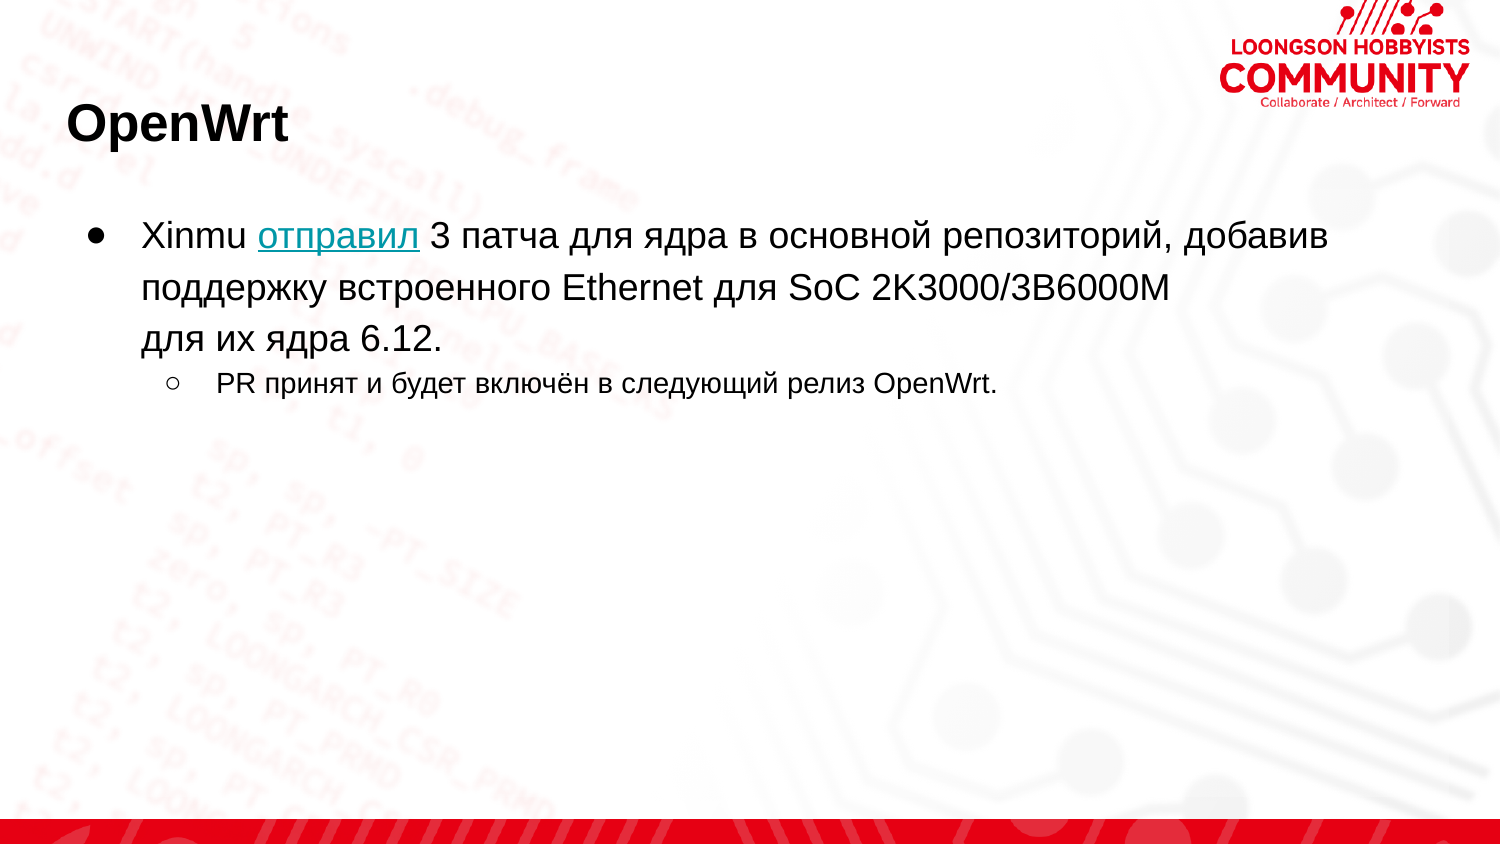

# OpenWrt
Xinmu отправил 3 патча для ядра в основной репозиторий, добавив поддержку встроенного Ethernet для SoC 2K3000/3B6000M
для их ядра 6.12.
PR принят и будет включён в следующий релиз OpenWrt.